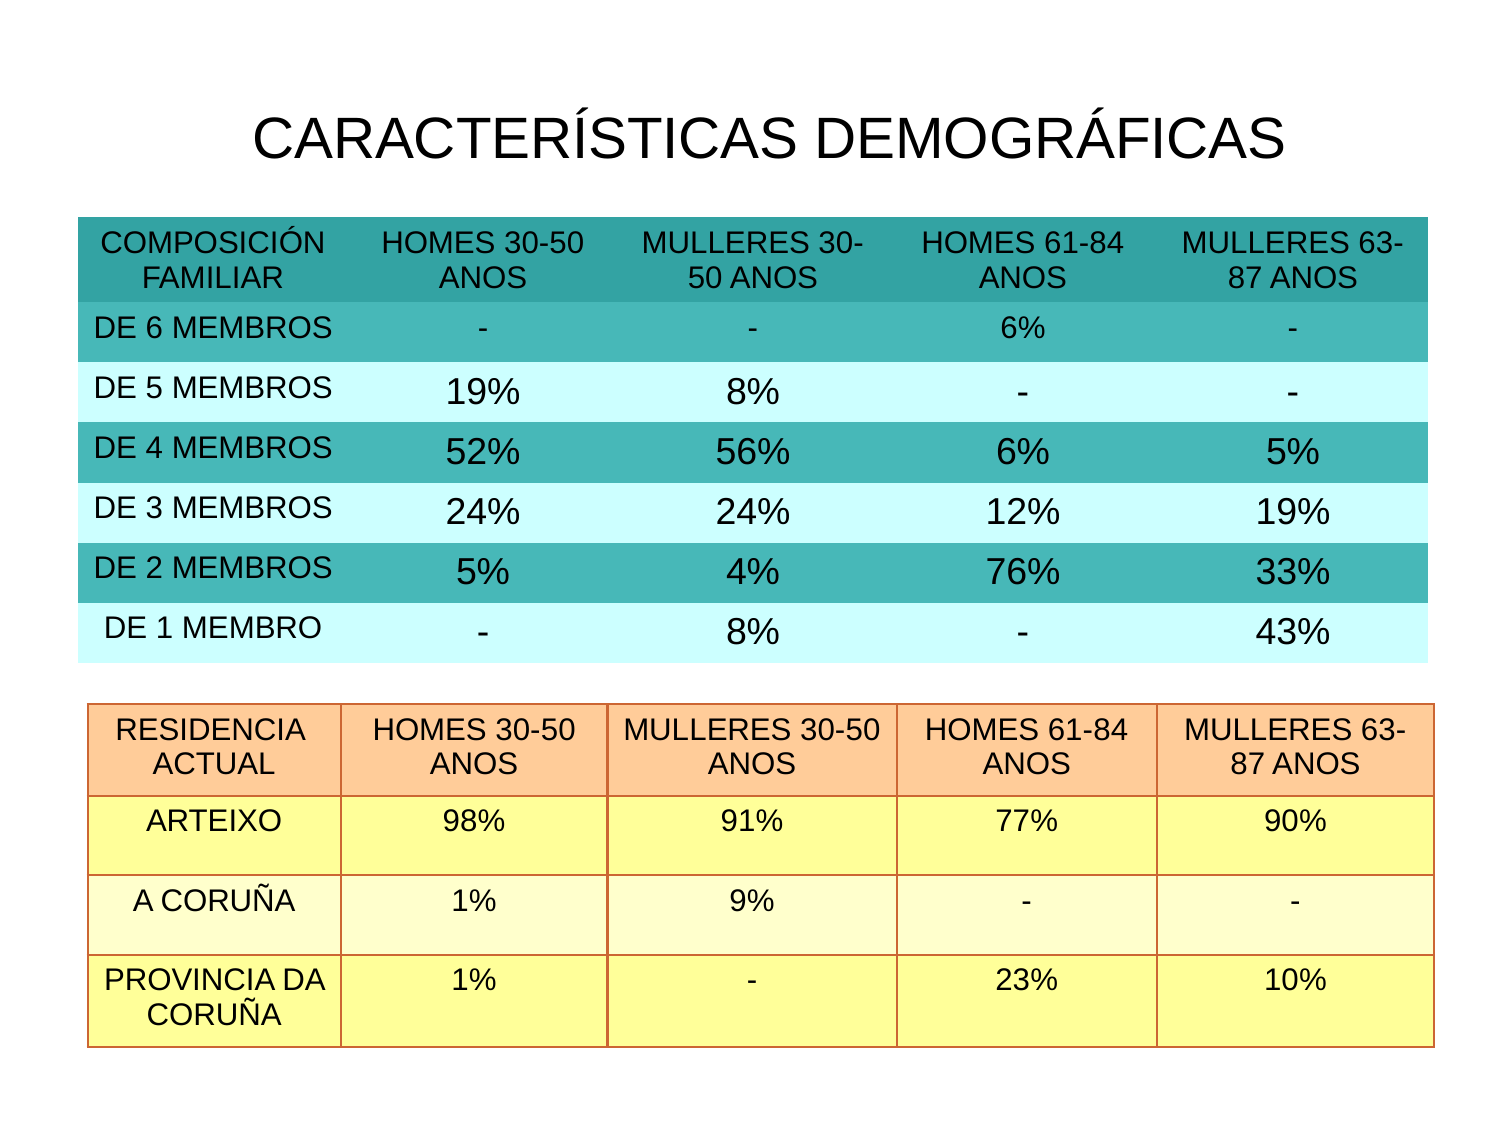

# CARACTERÍSTICAS DEMOGRÁFICAS
| COMPOSICIÓN FAMILIAR | HOMES 30-50 ANOS | MULLERES 30-50 ANOS | HOMES 61-84 ANOS | MULLERES 63-87 ANOS |
| --- | --- | --- | --- | --- |
| DE 6 MEMBROS | - | - | 6% | - |
| DE 5 MEMBROS | 19% | 8% | - | - |
| DE 4 MEMBROS | 52% | 56% | 6% | 5% |
| DE 3 MEMBROS | 24% | 24% | 12% | 19% |
| DE 2 MEMBROS | 5% | 4% | 76% | 33% |
| DE 1 MEMBRO | - | 8% | - | 43% |
| RESIDENCIA ACTUAL | HOMES 30-50 ANOS | MULLERES 30-50 ANOS | HOMES 61-84 ANOS | MULLERES 63-87 ANOS |
| --- | --- | --- | --- | --- |
| ARTEIXO | 98% | 91% | 77% | 90% |
| A CORUÑA | 1% | 9% | - | - |
| PROVINCIA DA CORUÑA | 1% | - | 23% | 10% |